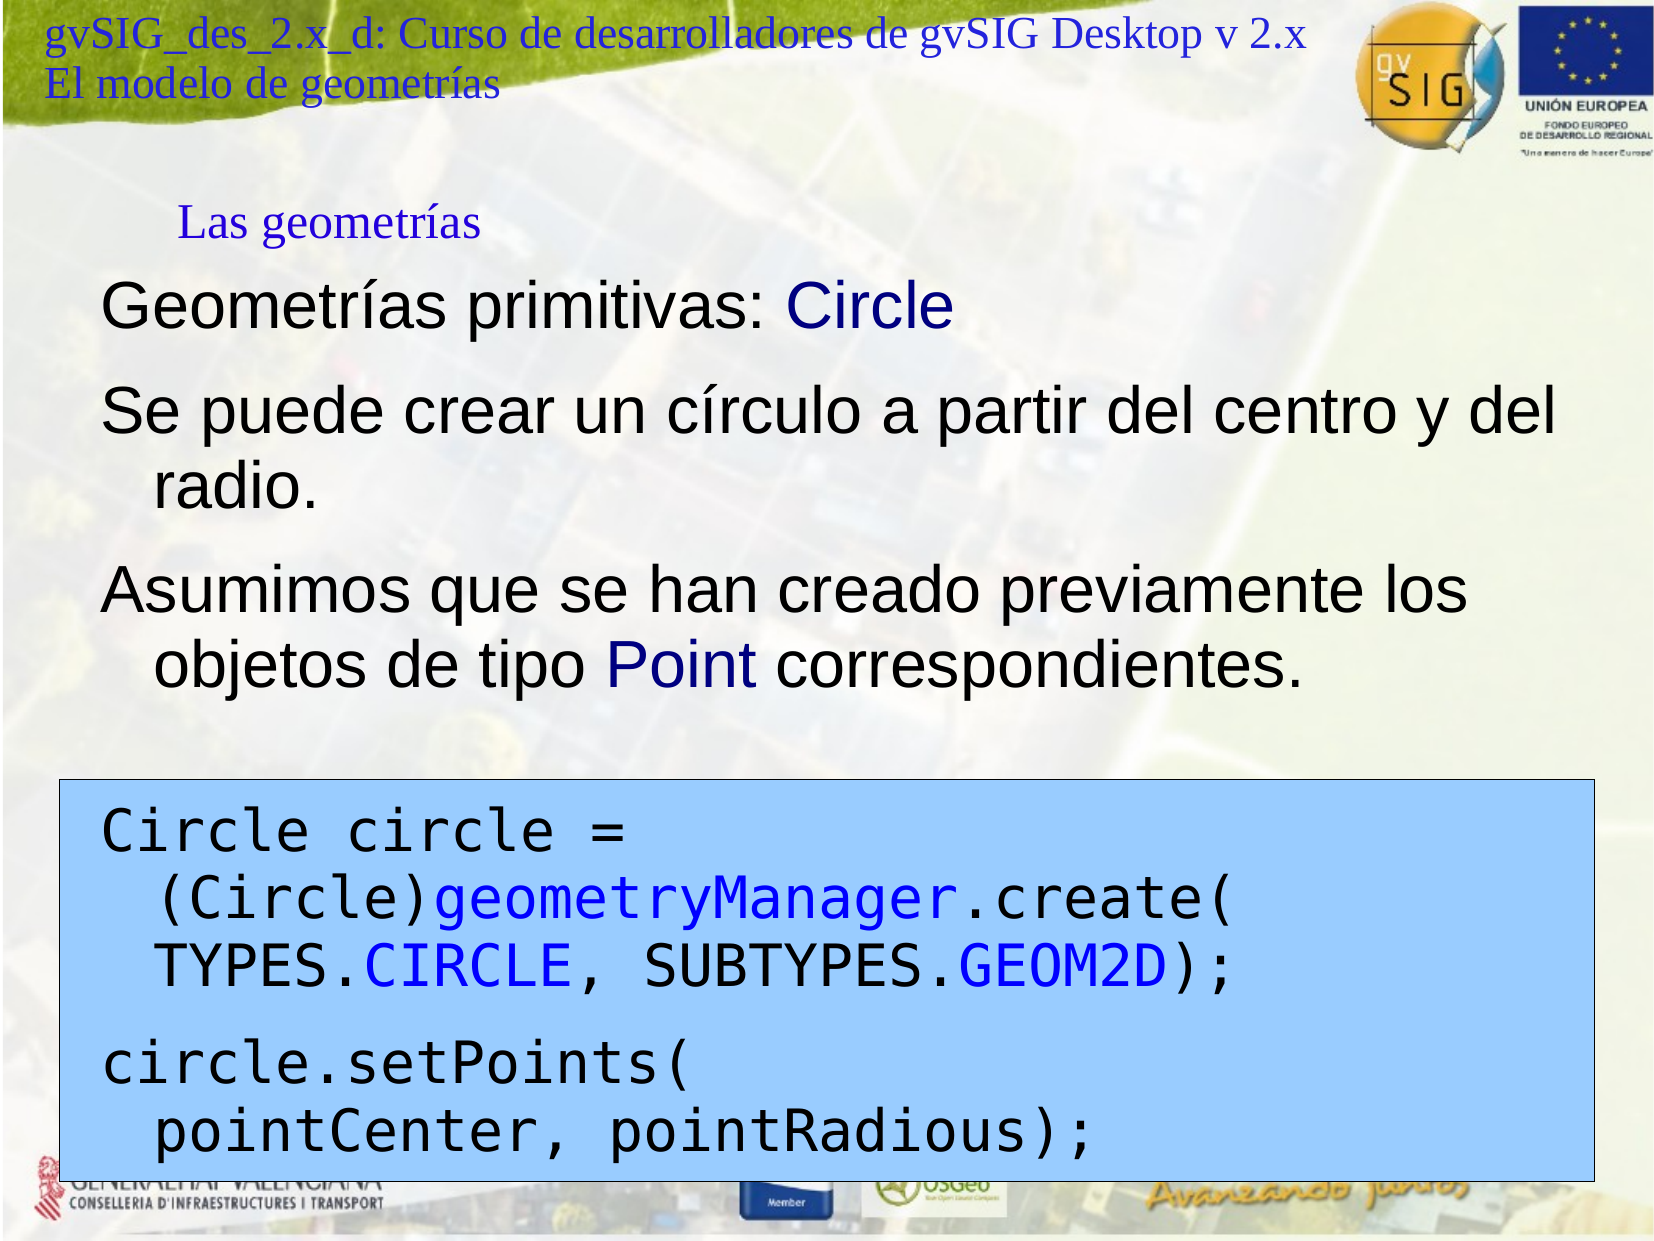

Las geometrías
# Geometrías primitivas: Circle
Se puede crear un círculo a partir del centro y del radio.
Asumimos que se han creado previamente los objetos de tipo Point correspondientes.
Circle circle = (Circle)geometryManager.create( TYPES.CIRCLE, SUBTYPES.GEOM2D);
circle.setPoints( pointCenter, pointRadious);